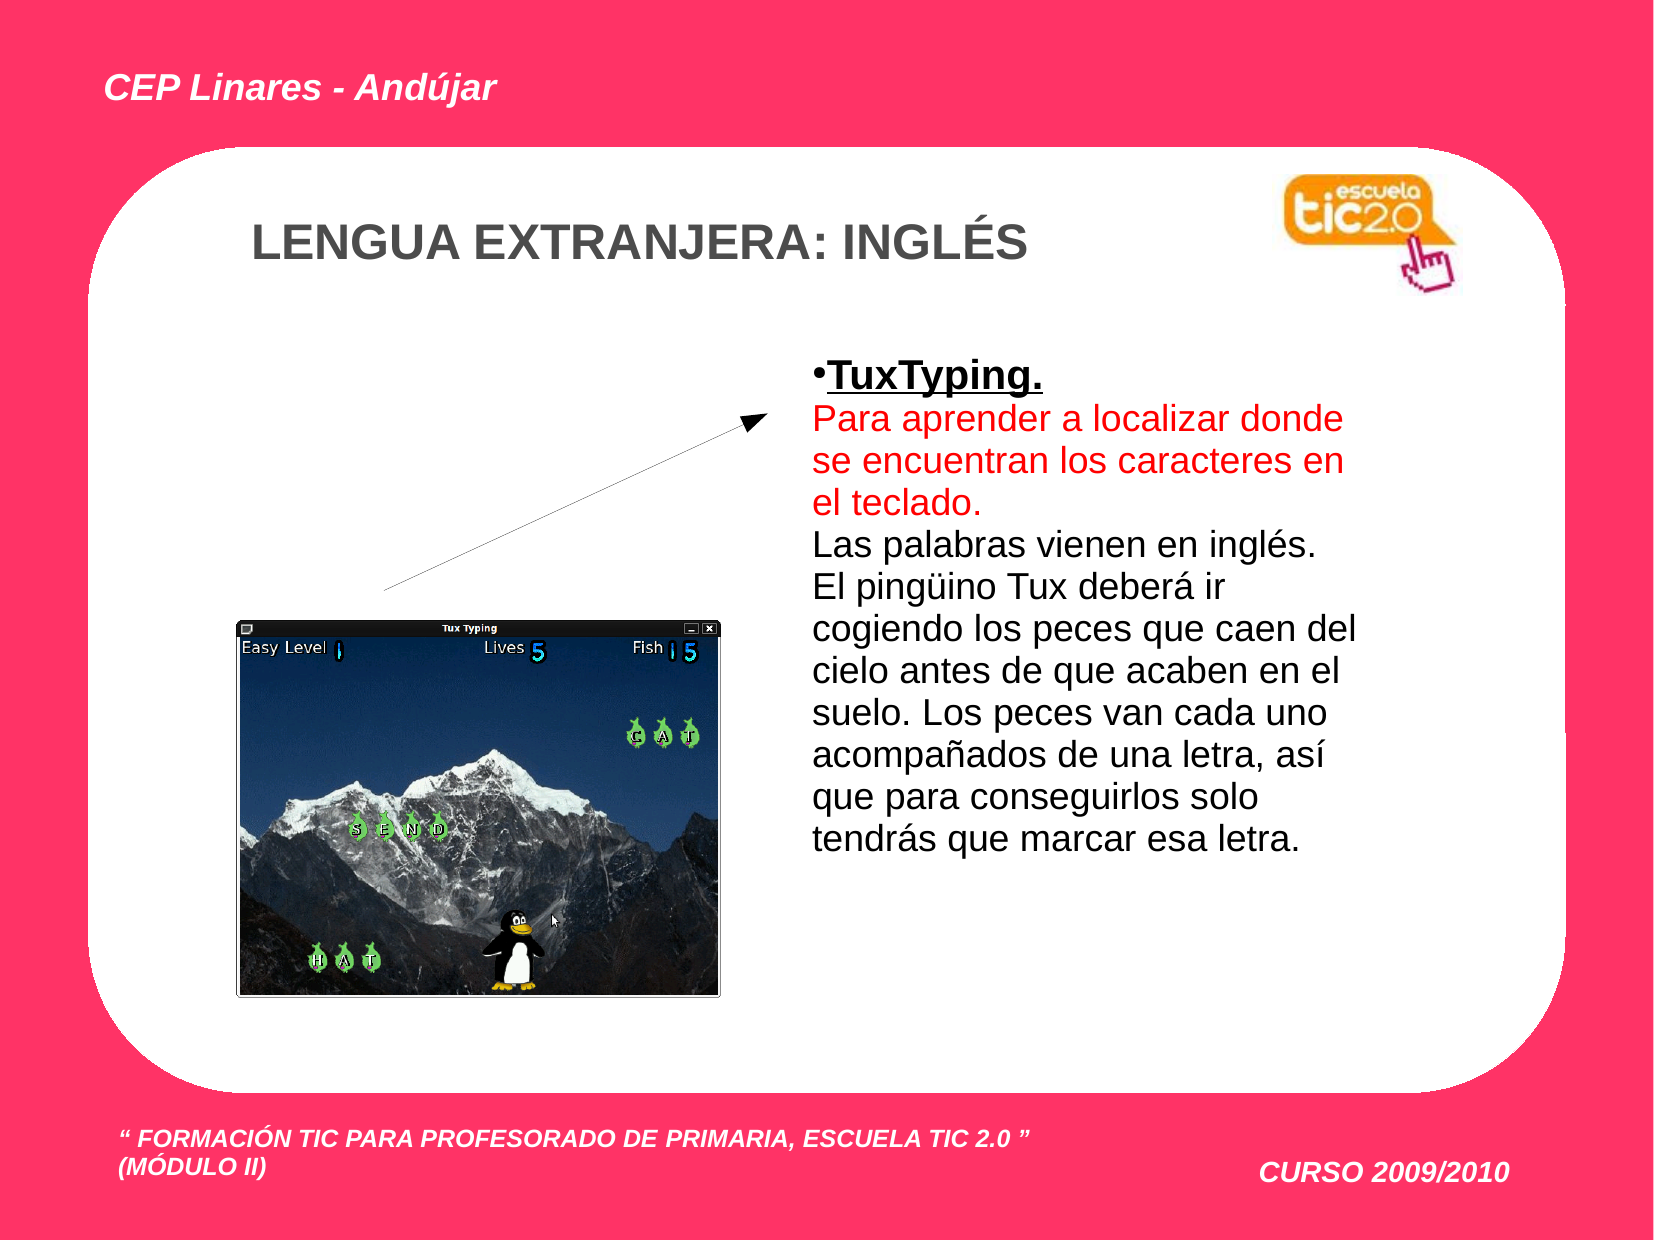

LENGUA EXTRANJERA: INGLÉS
TuxTyping.
Para aprender a localizar donde se encuentran los caracteres en el teclado.
Las palabras vienen en inglés.
El pingüino Tux deberá ir cogiendo los peces que caen del cielo antes de que acaben en el suelo. Los peces van cada uno acompañados de una letra, así que para conseguirlos solo tendrás que marcar esa letra.